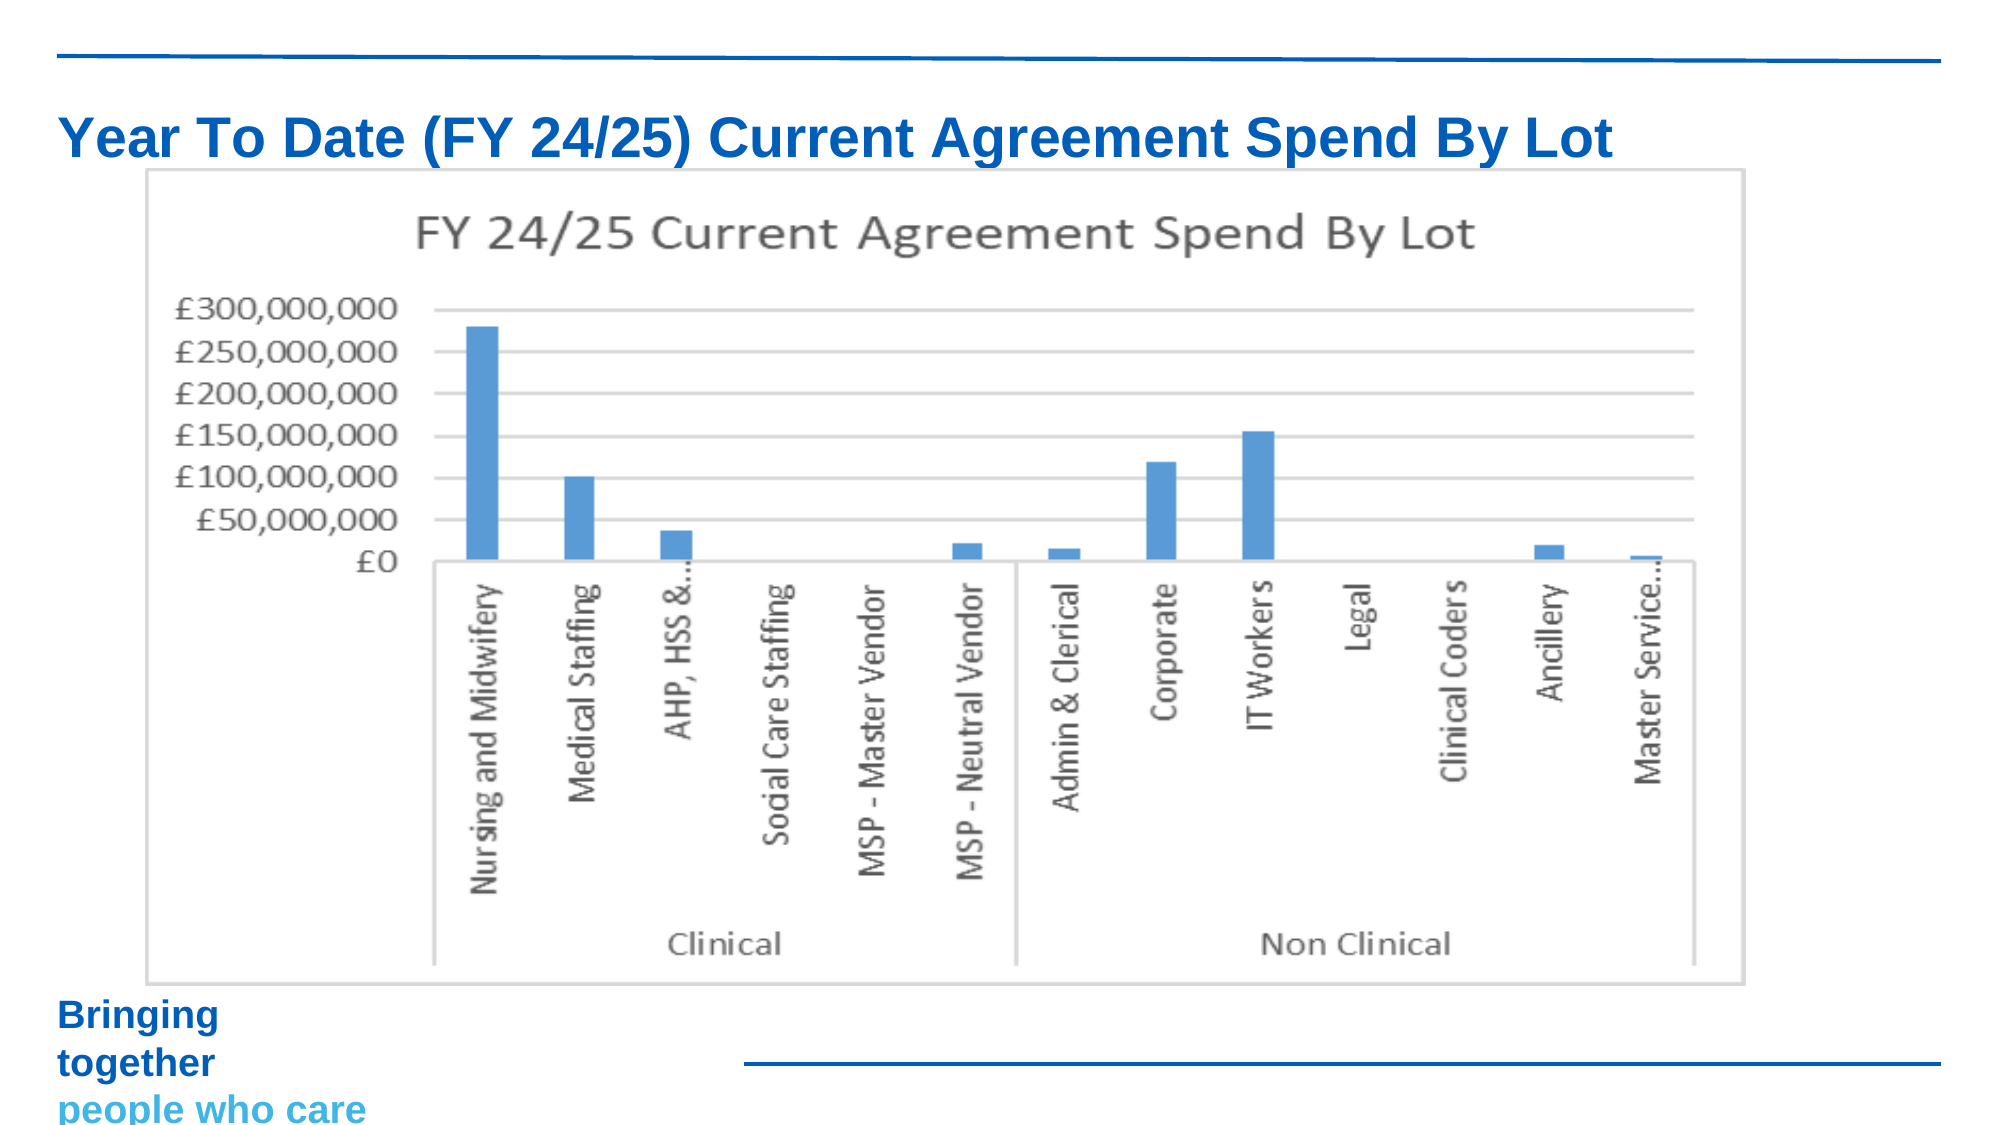

# Year To Date (FY 24/25) Current Agreement Spend By Lot
Bringing together
people who care